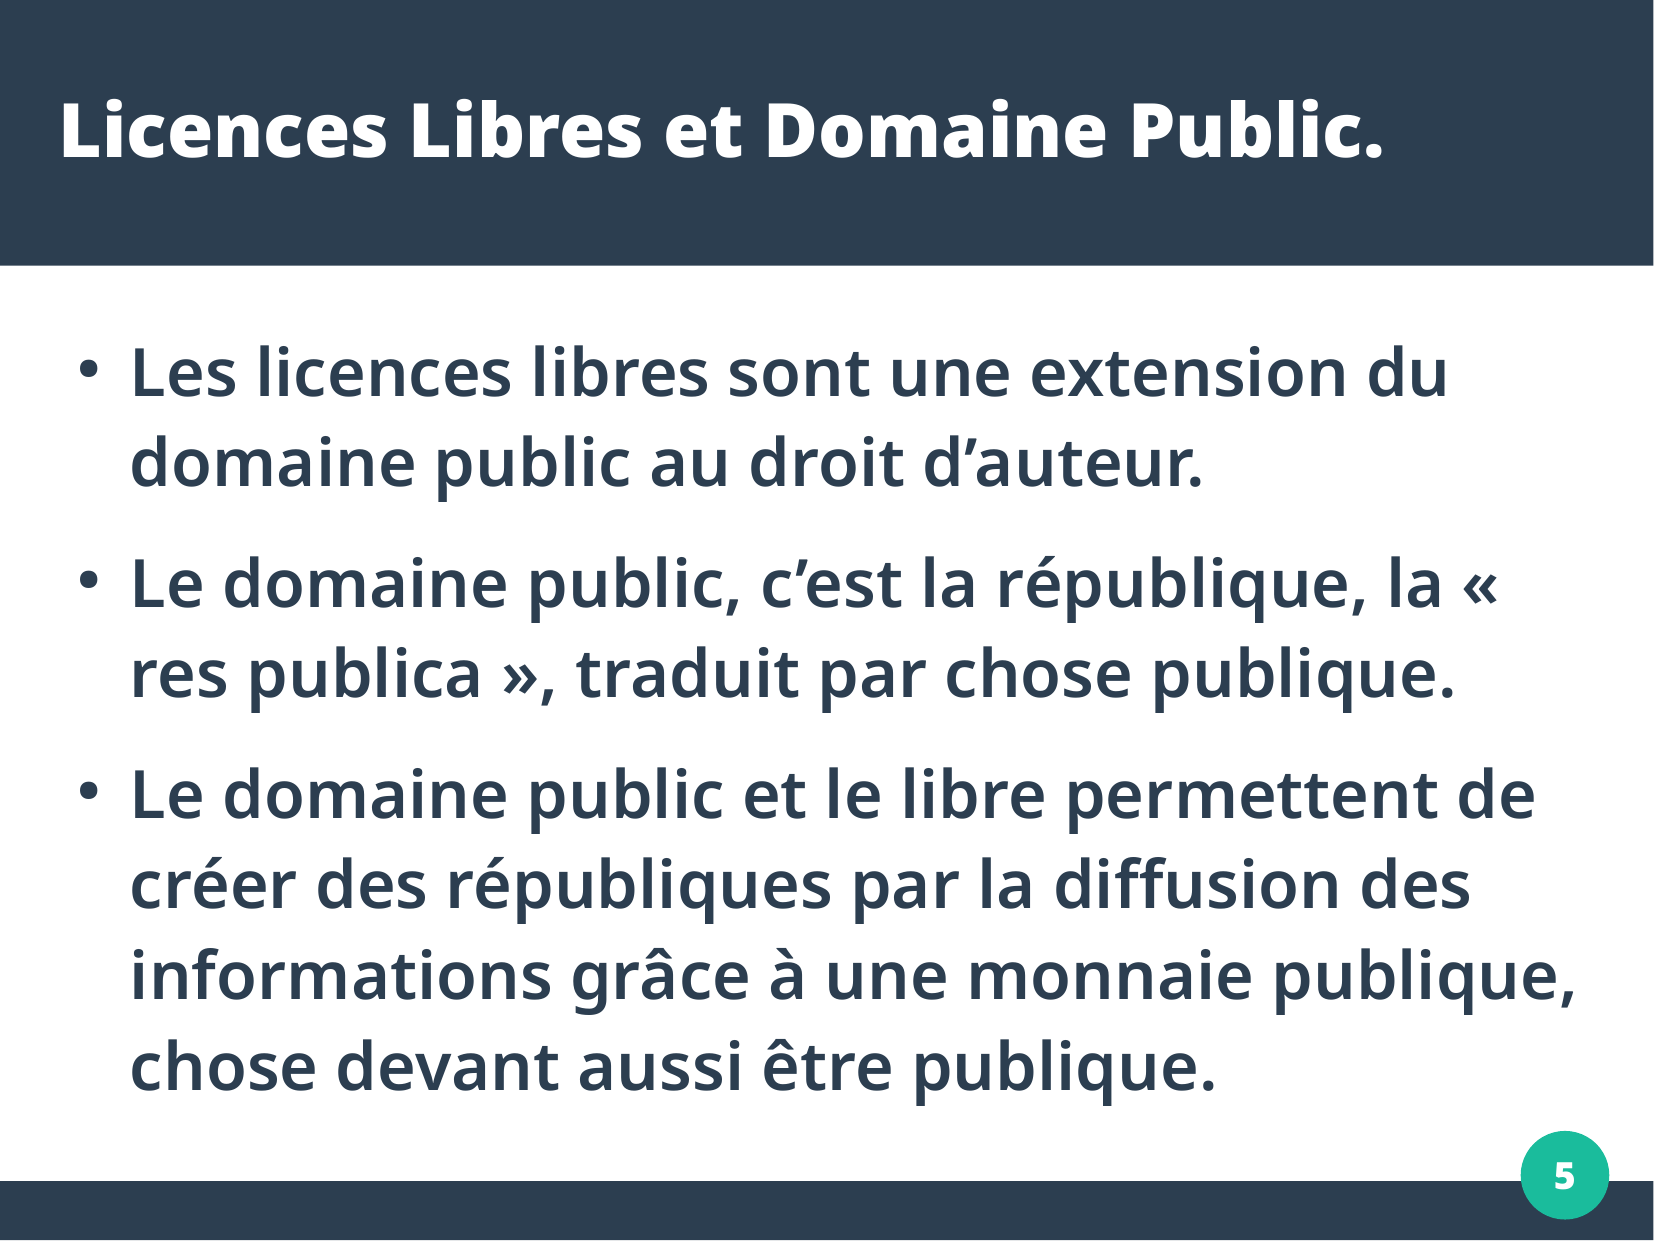

# Licences Libres et Domaine Public.
Les licences libres sont une extension du domaine public au droit d’auteur.
Le domaine public, c’est la république, la « res publica », traduit par chose publique.
Le domaine public et le libre permettent de créer des républiques par la diffusion des informations grâce à une monnaie publique, chose devant aussi être publique.
5